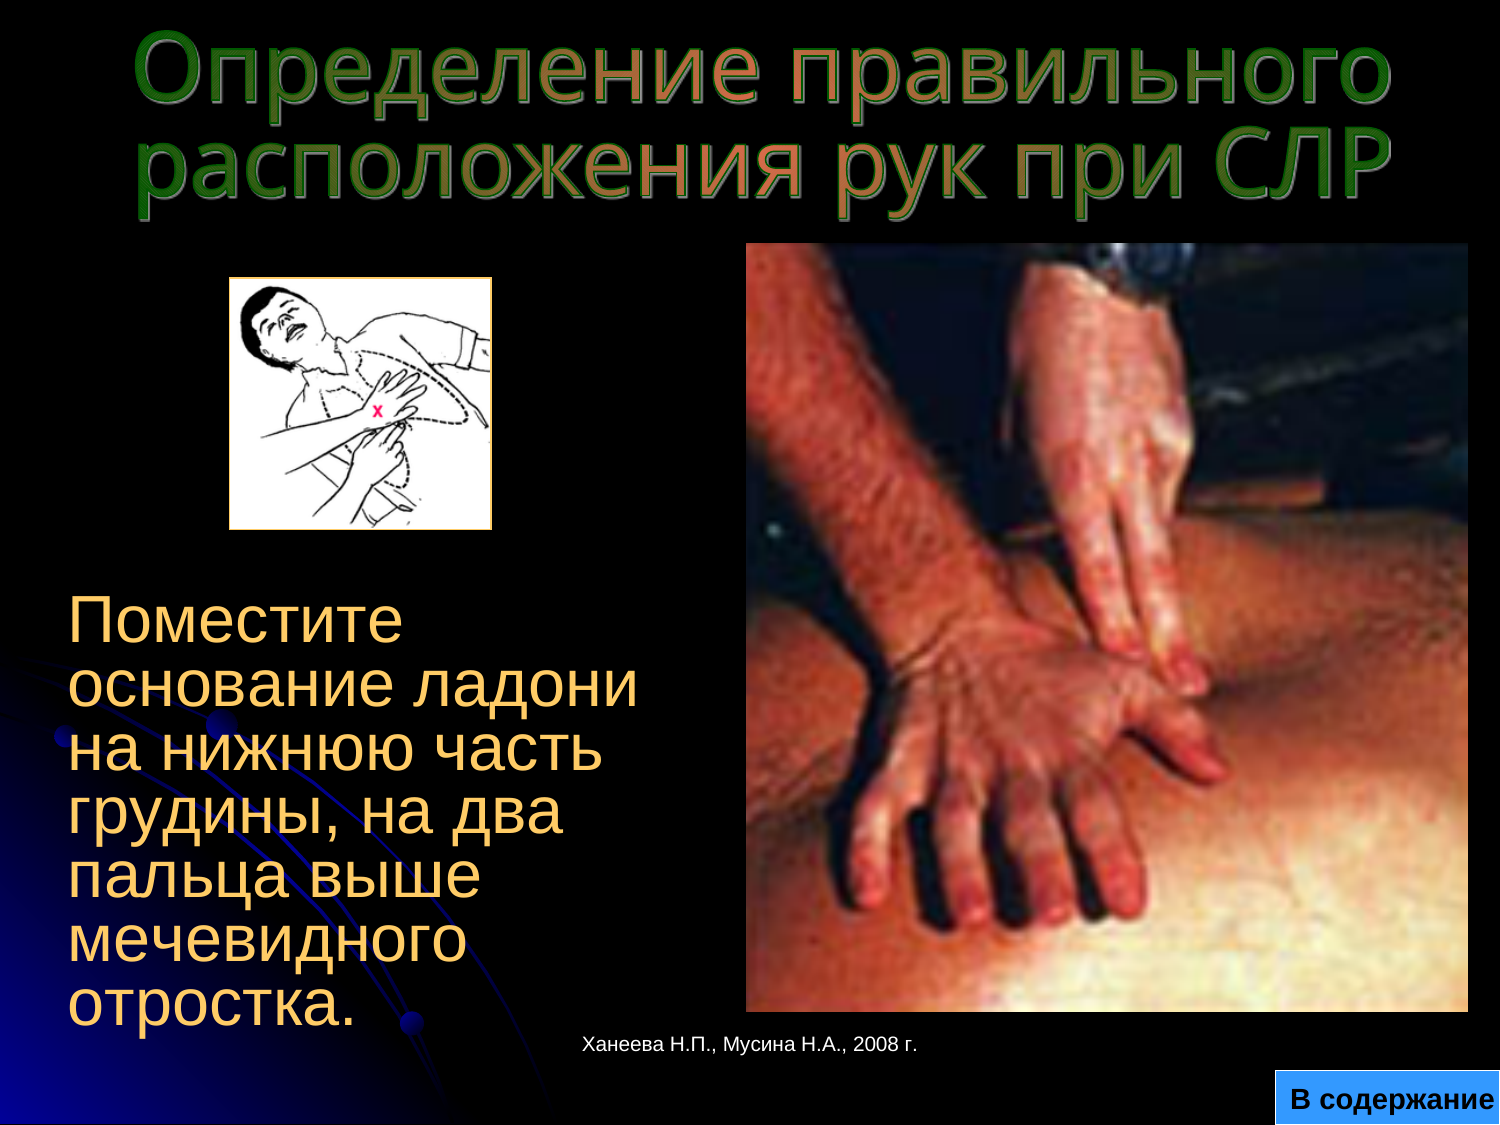

Определение правильного
расположения рук при СЛР
Поместите основание ладони на нижнюю часть грудины, на два пальца выше мечевидного отростка.
Ханеева Н.П., Мусина Н.А., 2008 г.
В содержание